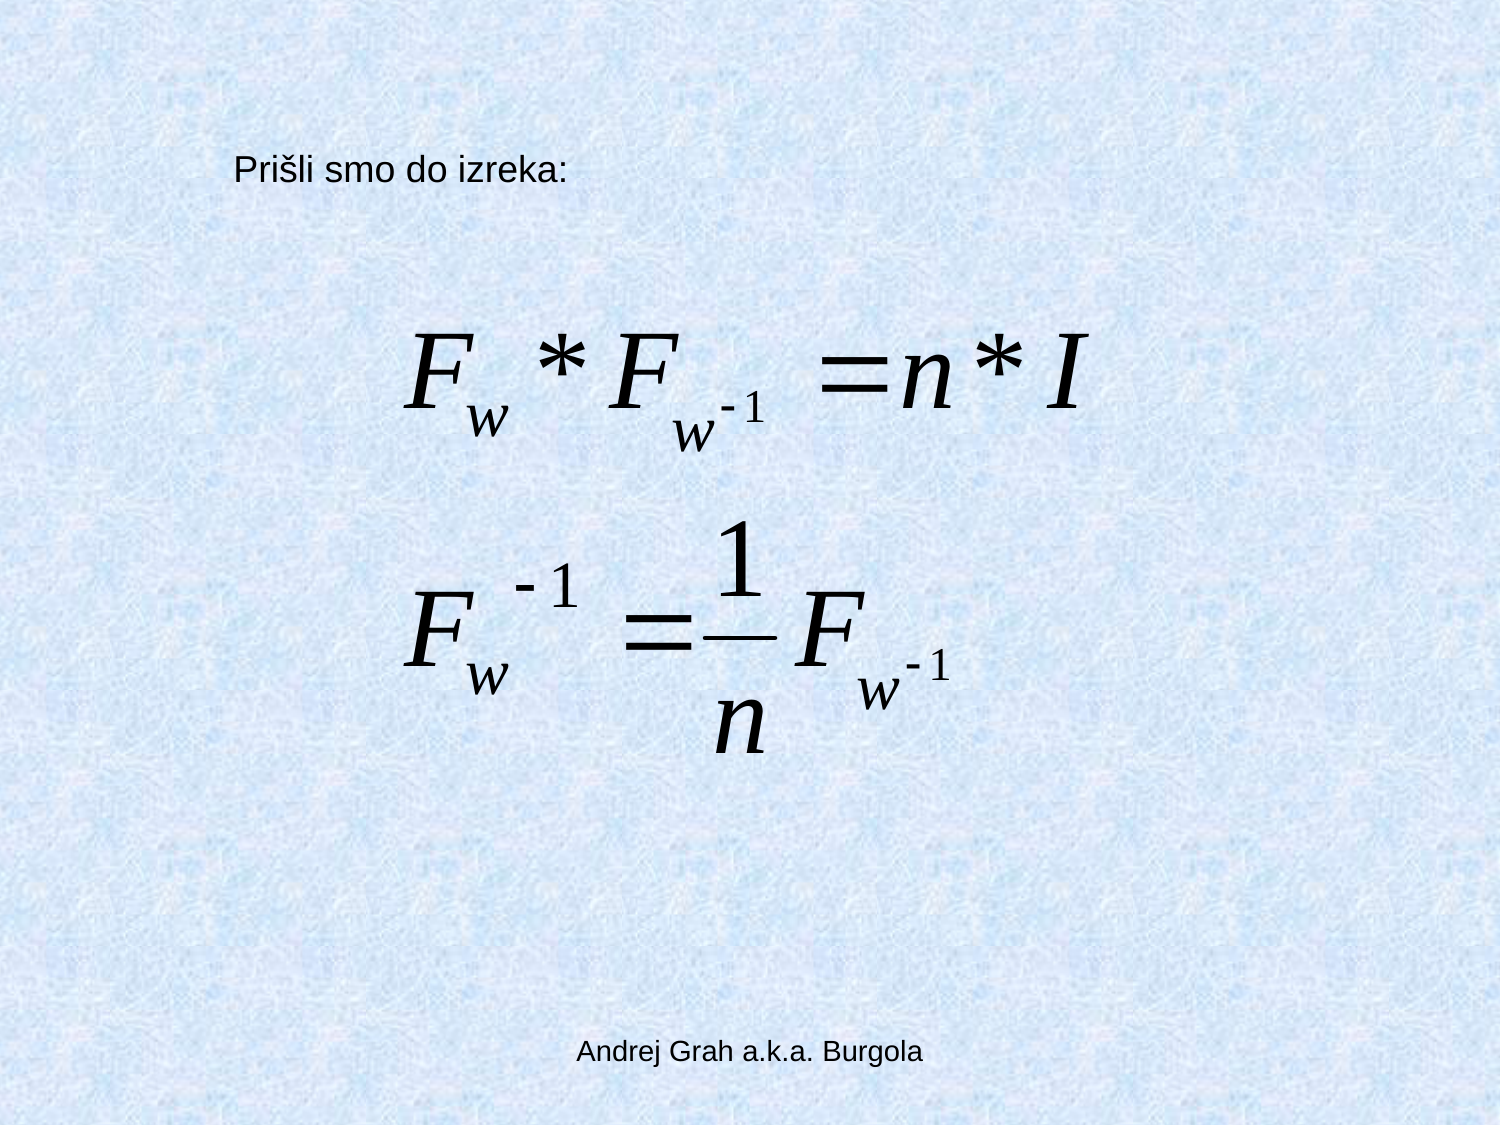

Prišli smo do izreka:
Andrej Grah a.k.a. Burgola